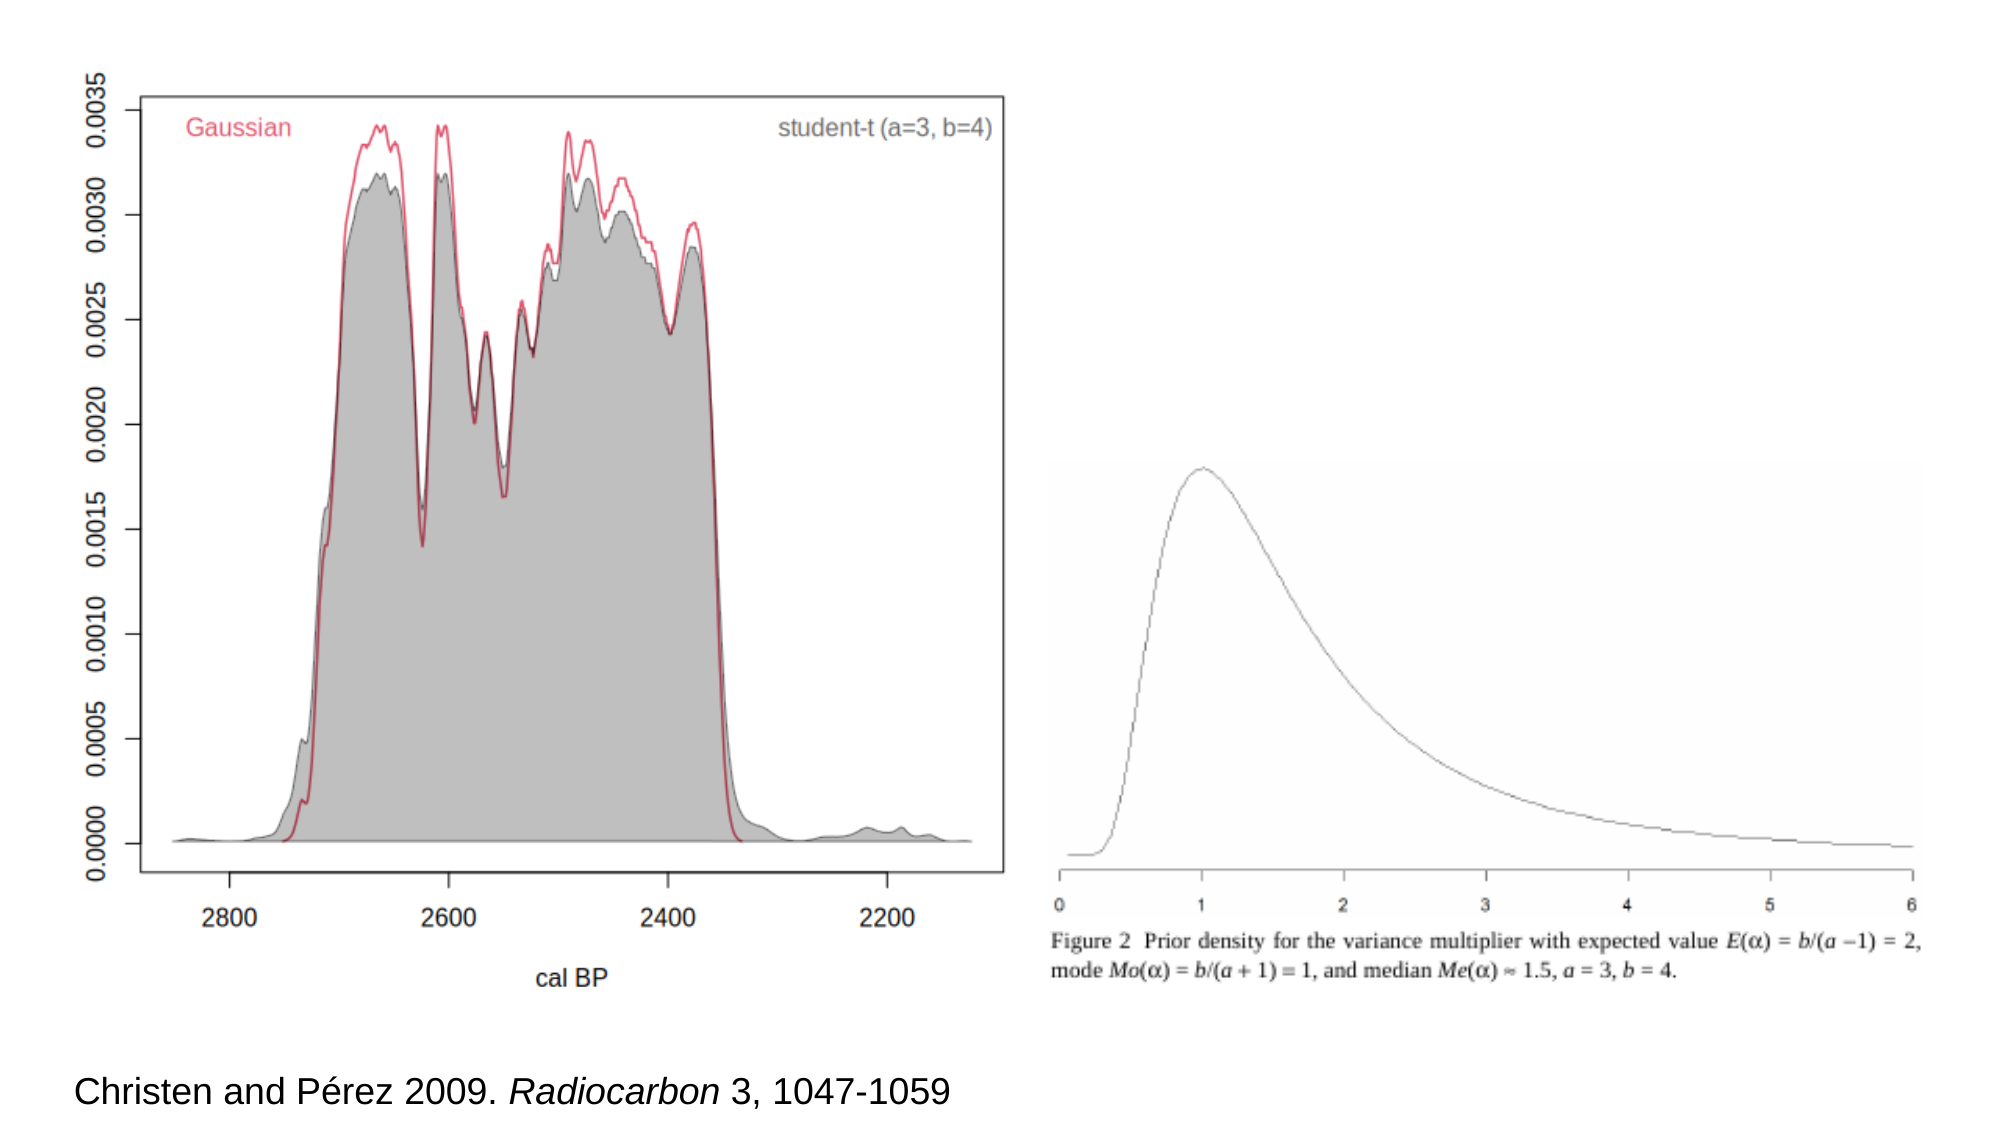

Christen and Pérez 2009. Radiocarbon 3, 1047-1059